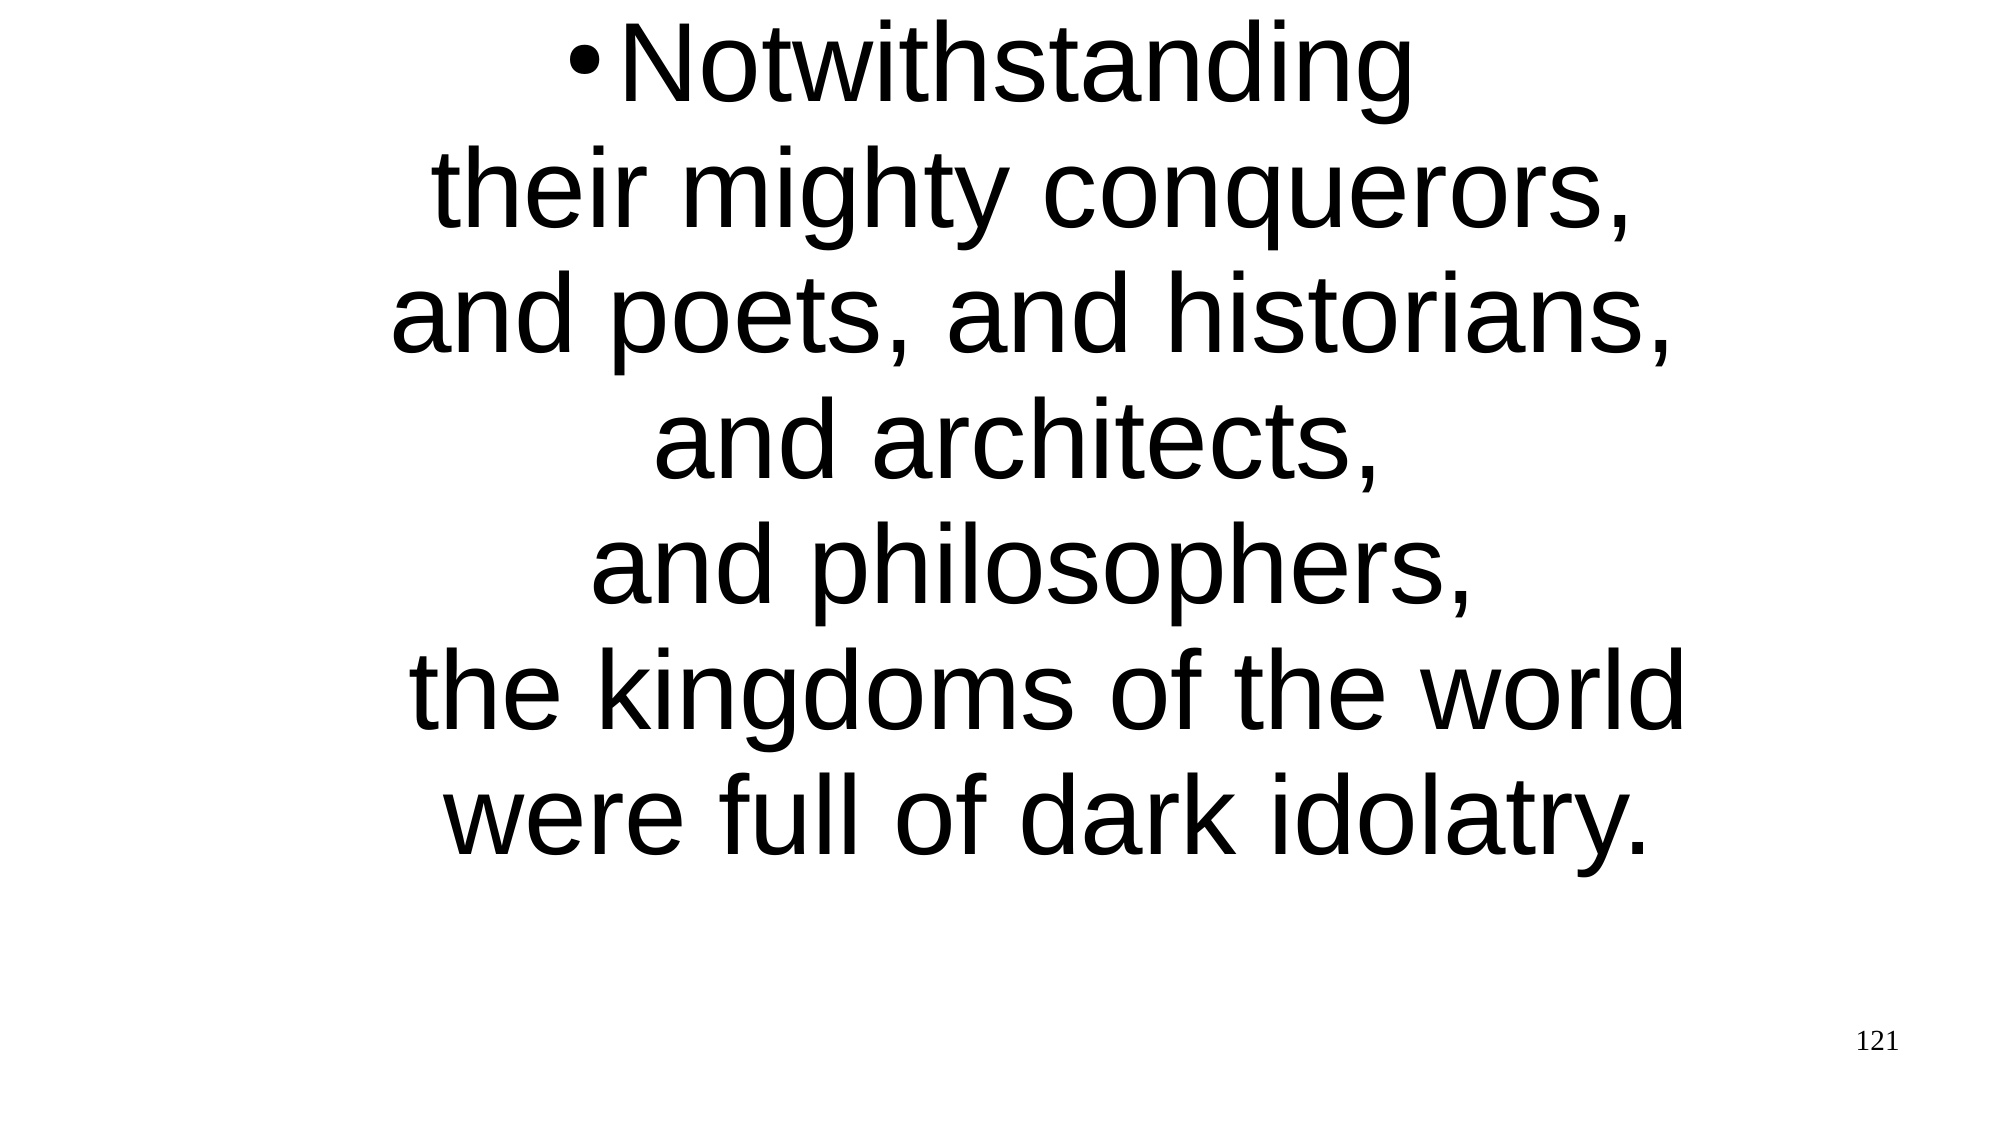

# Notwithstanding their mighty conquerors, and poets, and historians, and architects, and philosophers, the kingdoms of the world were full of dark idolatry.
121